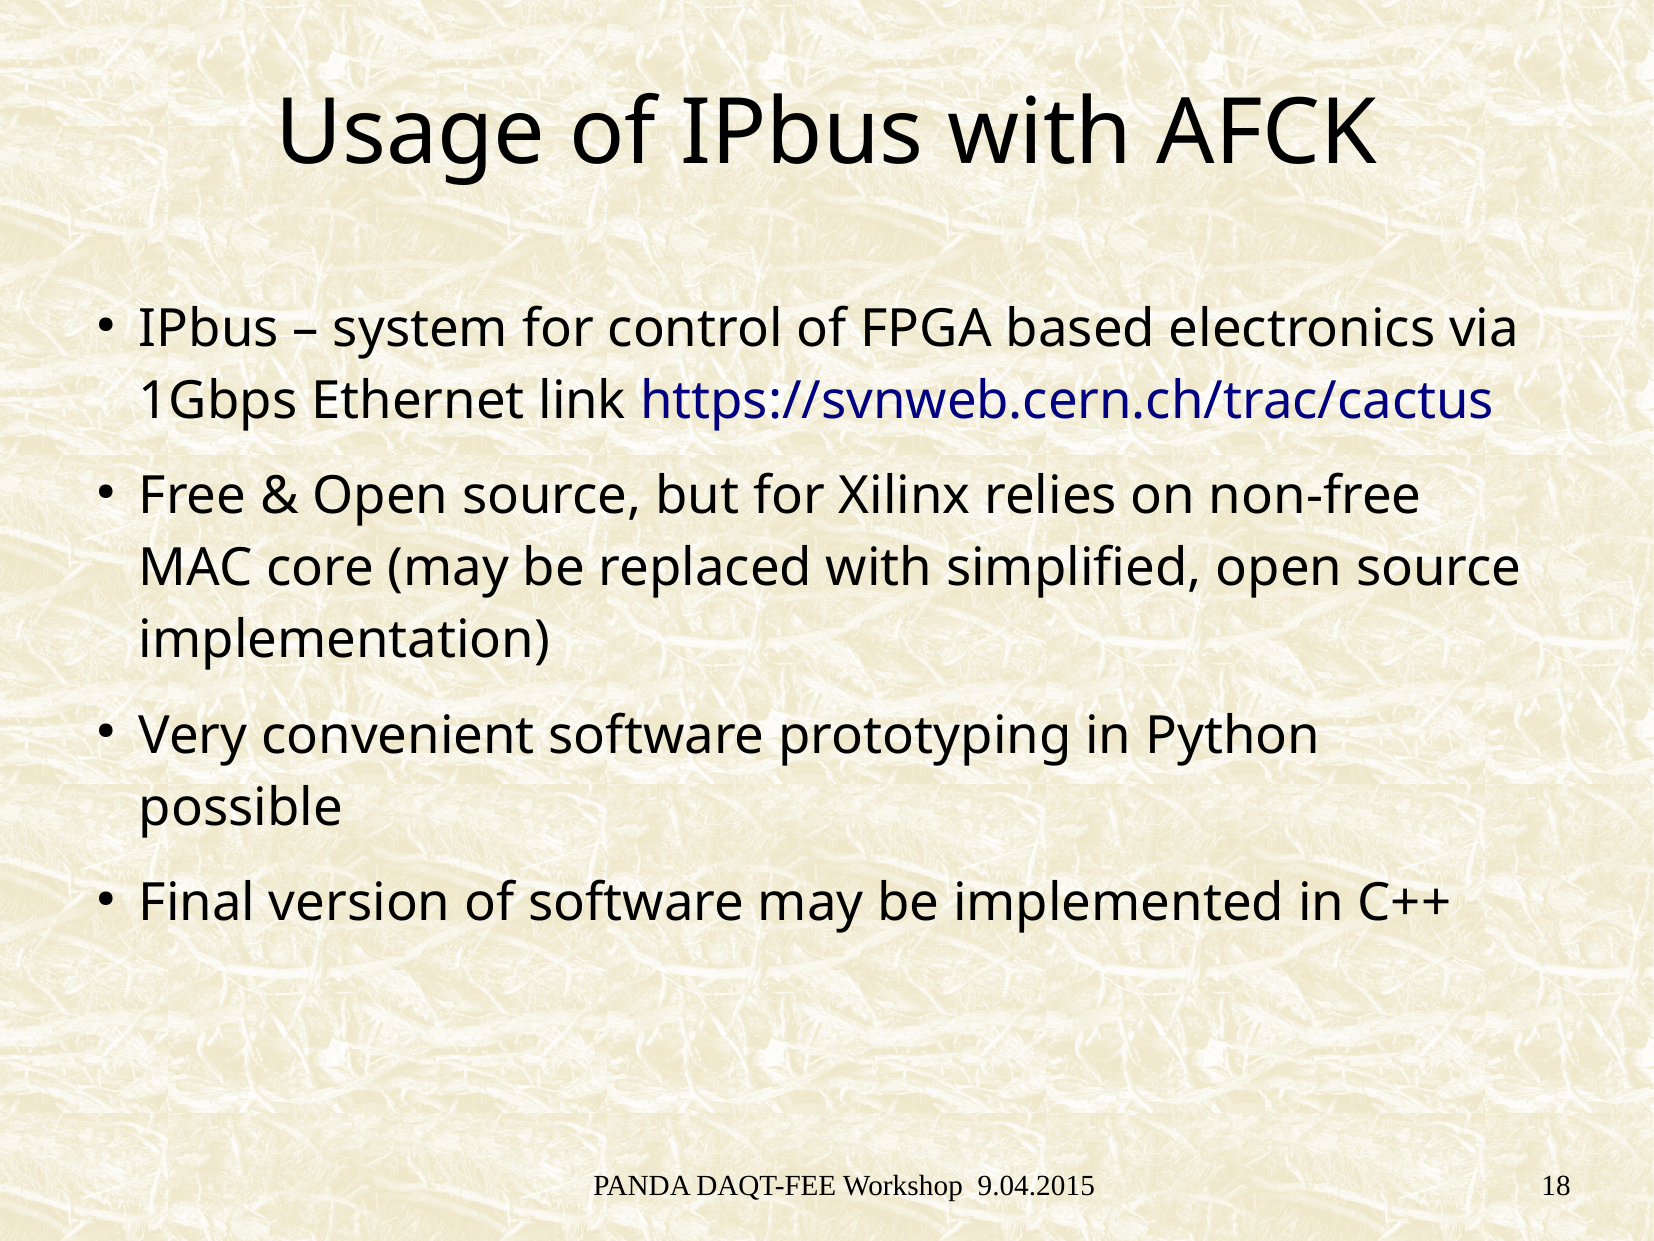

# Usage of IPbus with AFCK
IPbus – system for control of FPGA based electronics via 1Gbps Ethernet link https://svnweb.cern.ch/trac/cactus
Free & Open source, but for Xilinx relies on non-free MAC core (may be replaced with simplified, open source implementation)
Very convenient software prototyping in Python possible
Final version of software may be implemented in C++
PANDA DAQT-FEE Workshop 9.04.2015
18